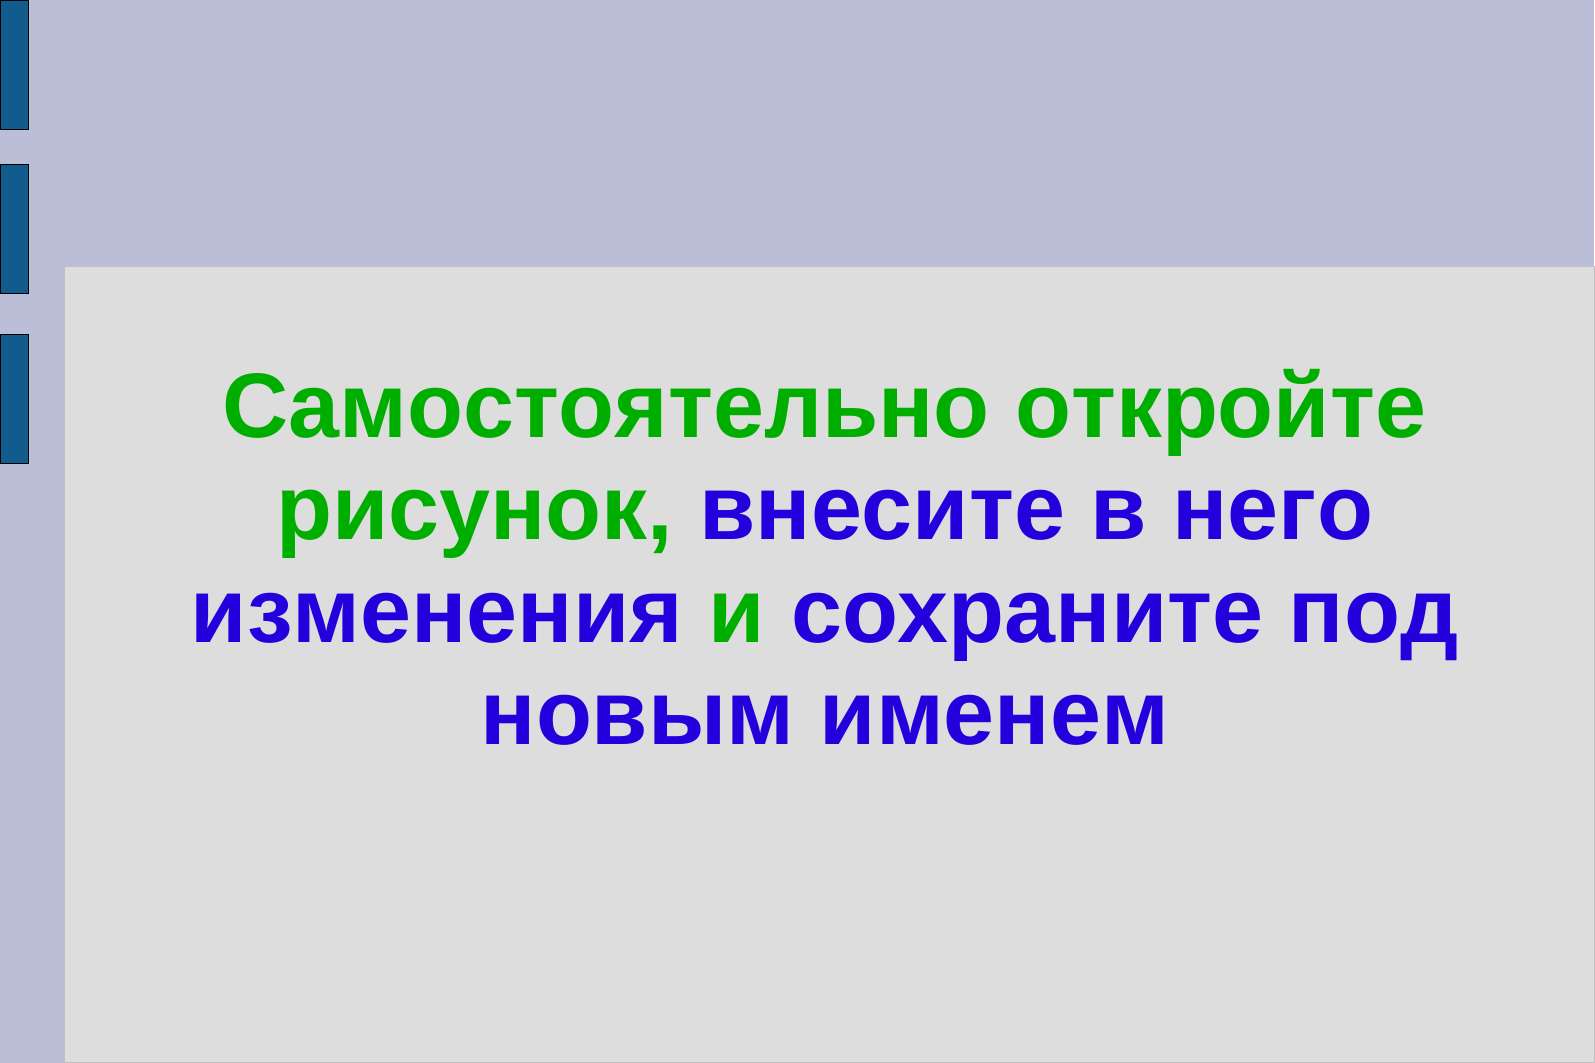

# Самостоятельно откройте рисунок, внесите в него изменения и сохраните под новым именем